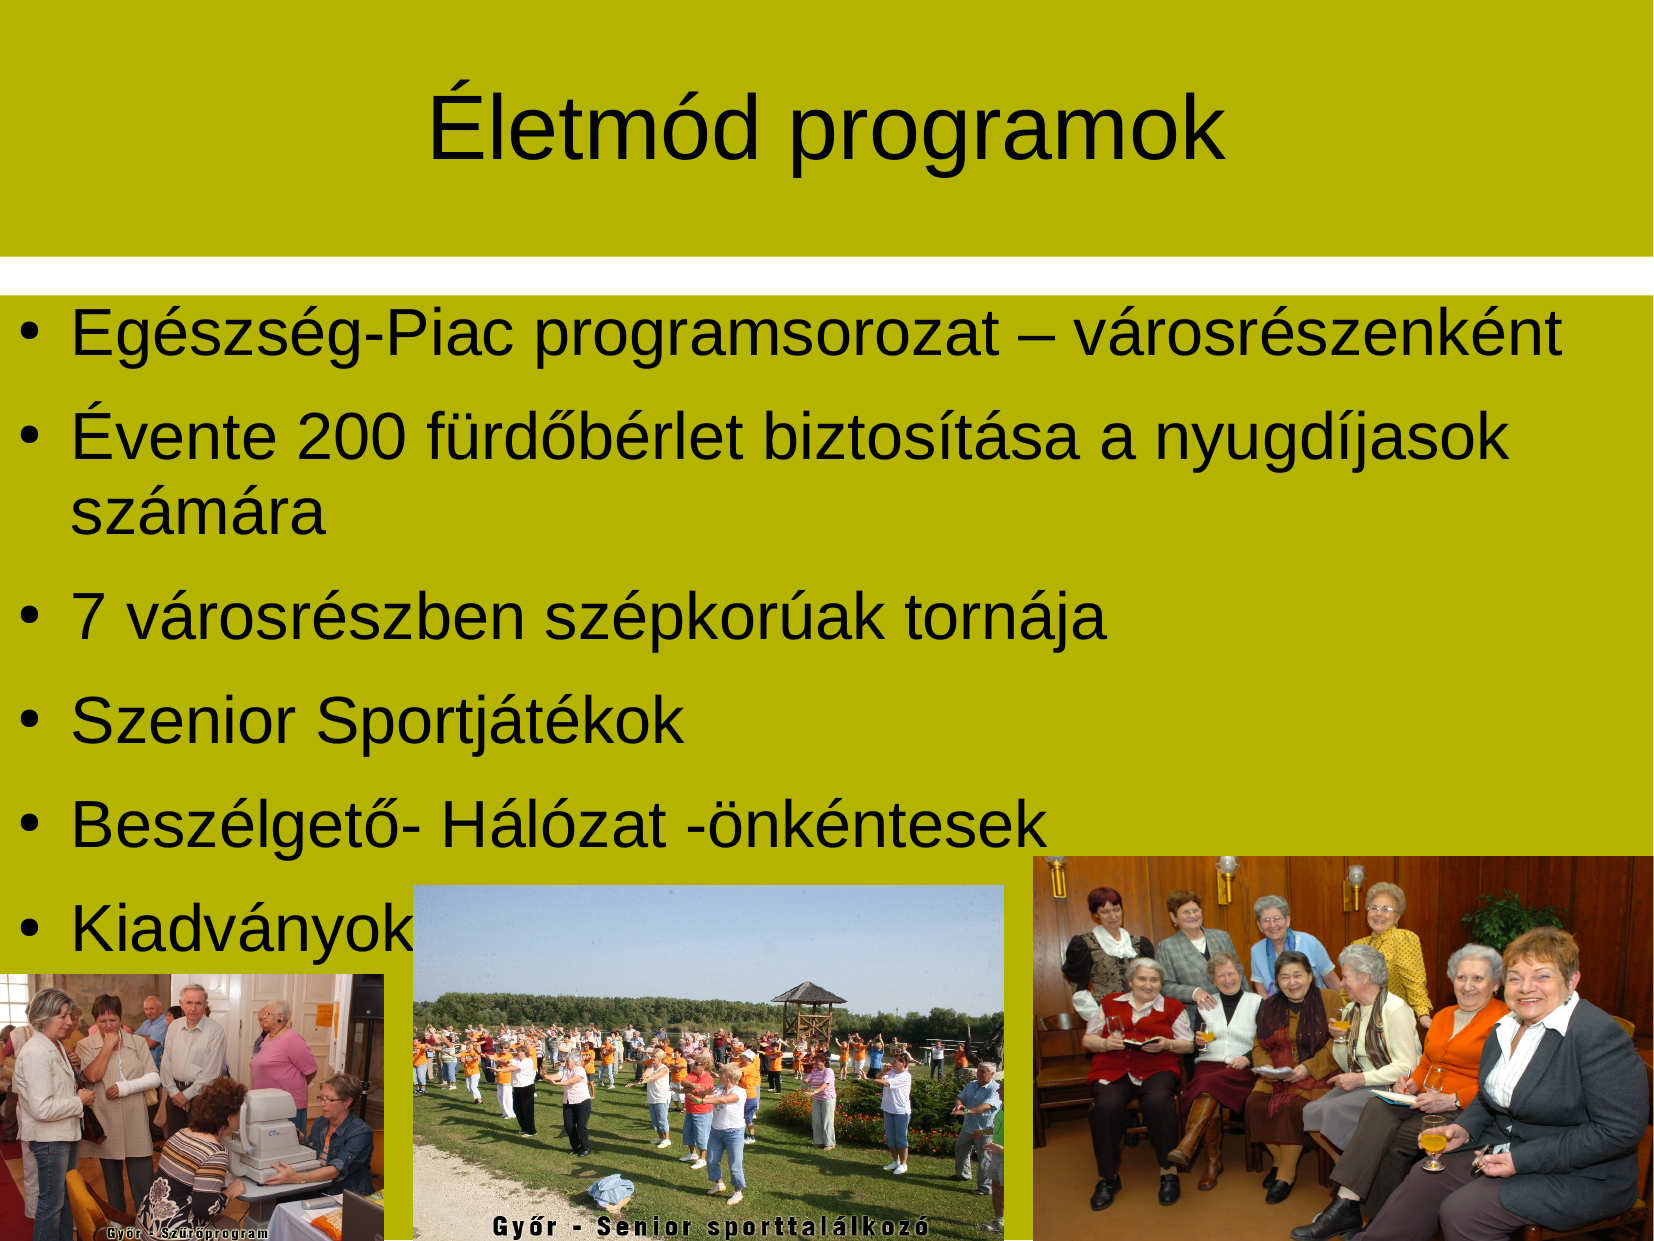

# Életmód programok
Egészség-Piac programsorozat – városrészenként
Évente 200 fürdőbérlet biztosítása a nyugdíjasok számára
7 városrészben szépkorúak tornája
Szenior Sportjátékok
Beszélgető- Hálózat -önkéntesek
Kiadványok